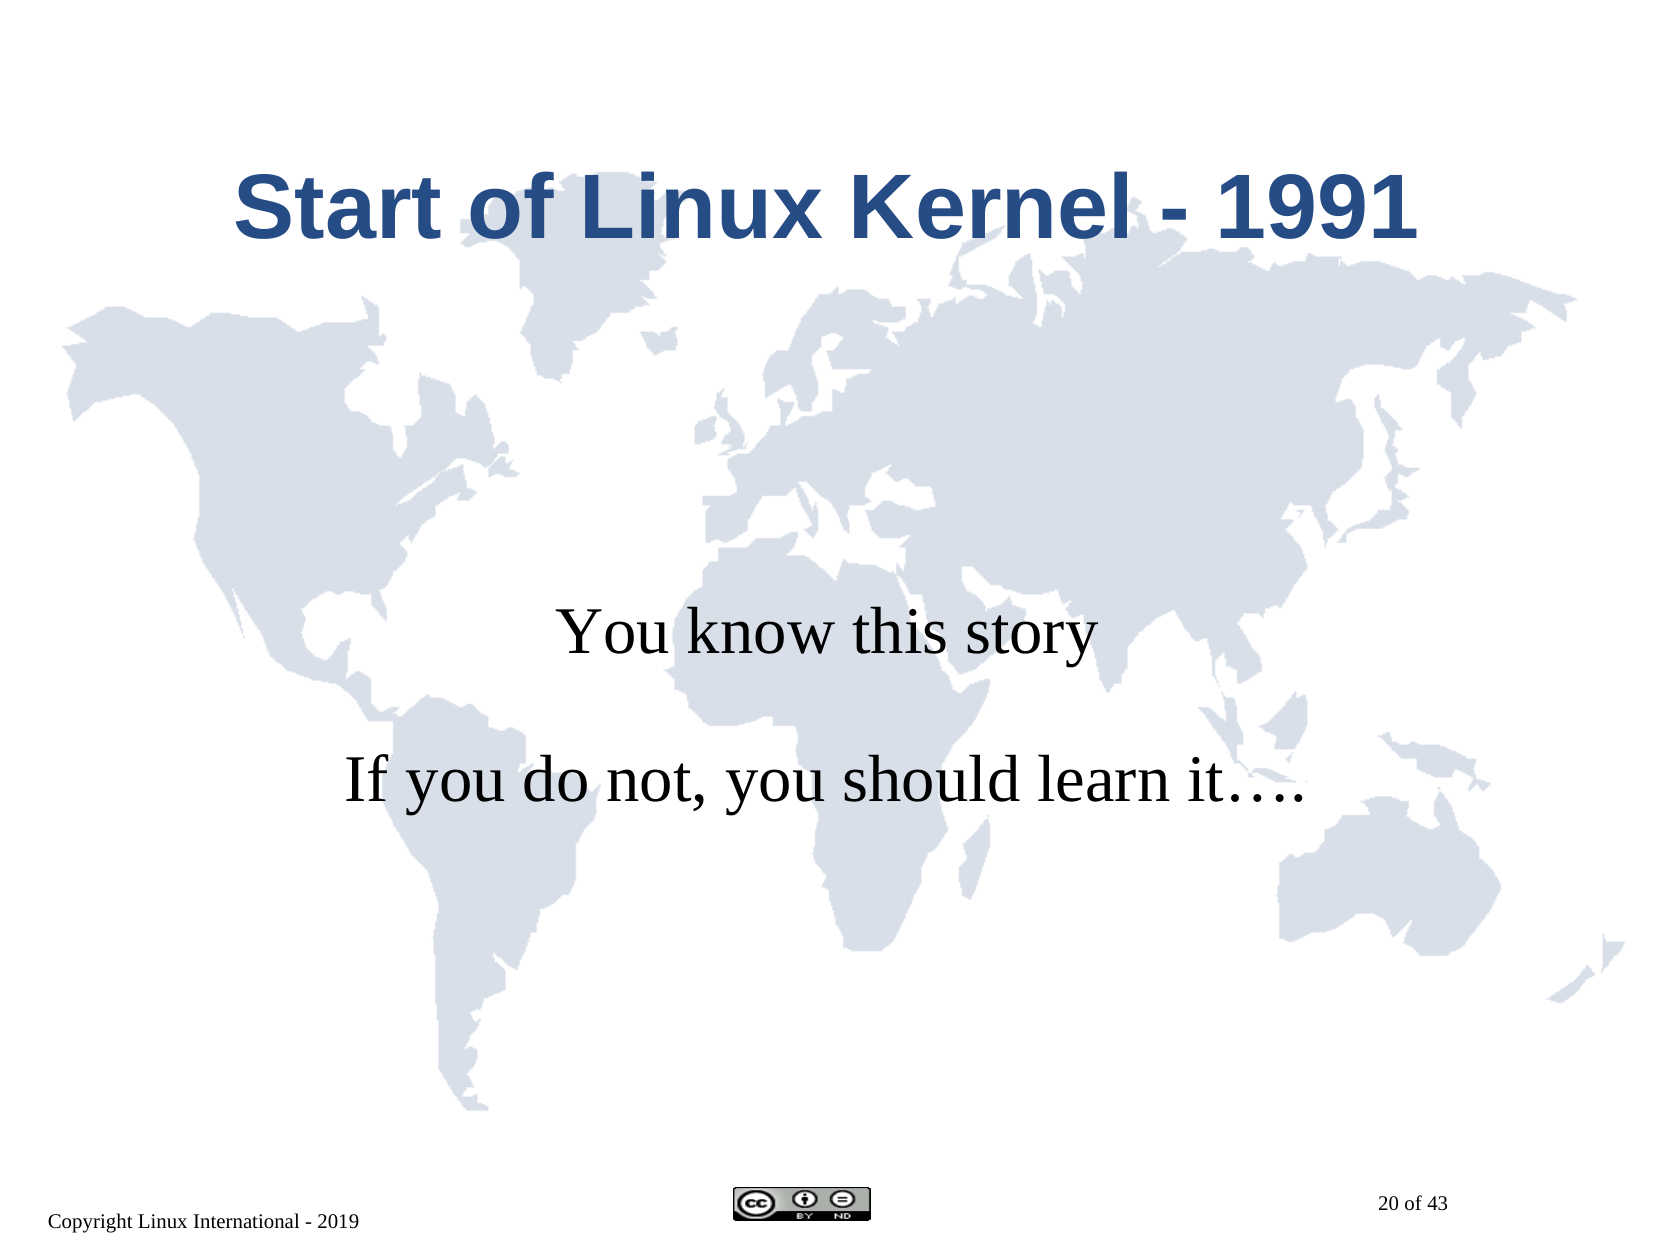

# Start of Linux Kernel - 1991
You know this story
If you do not, you should learn it….